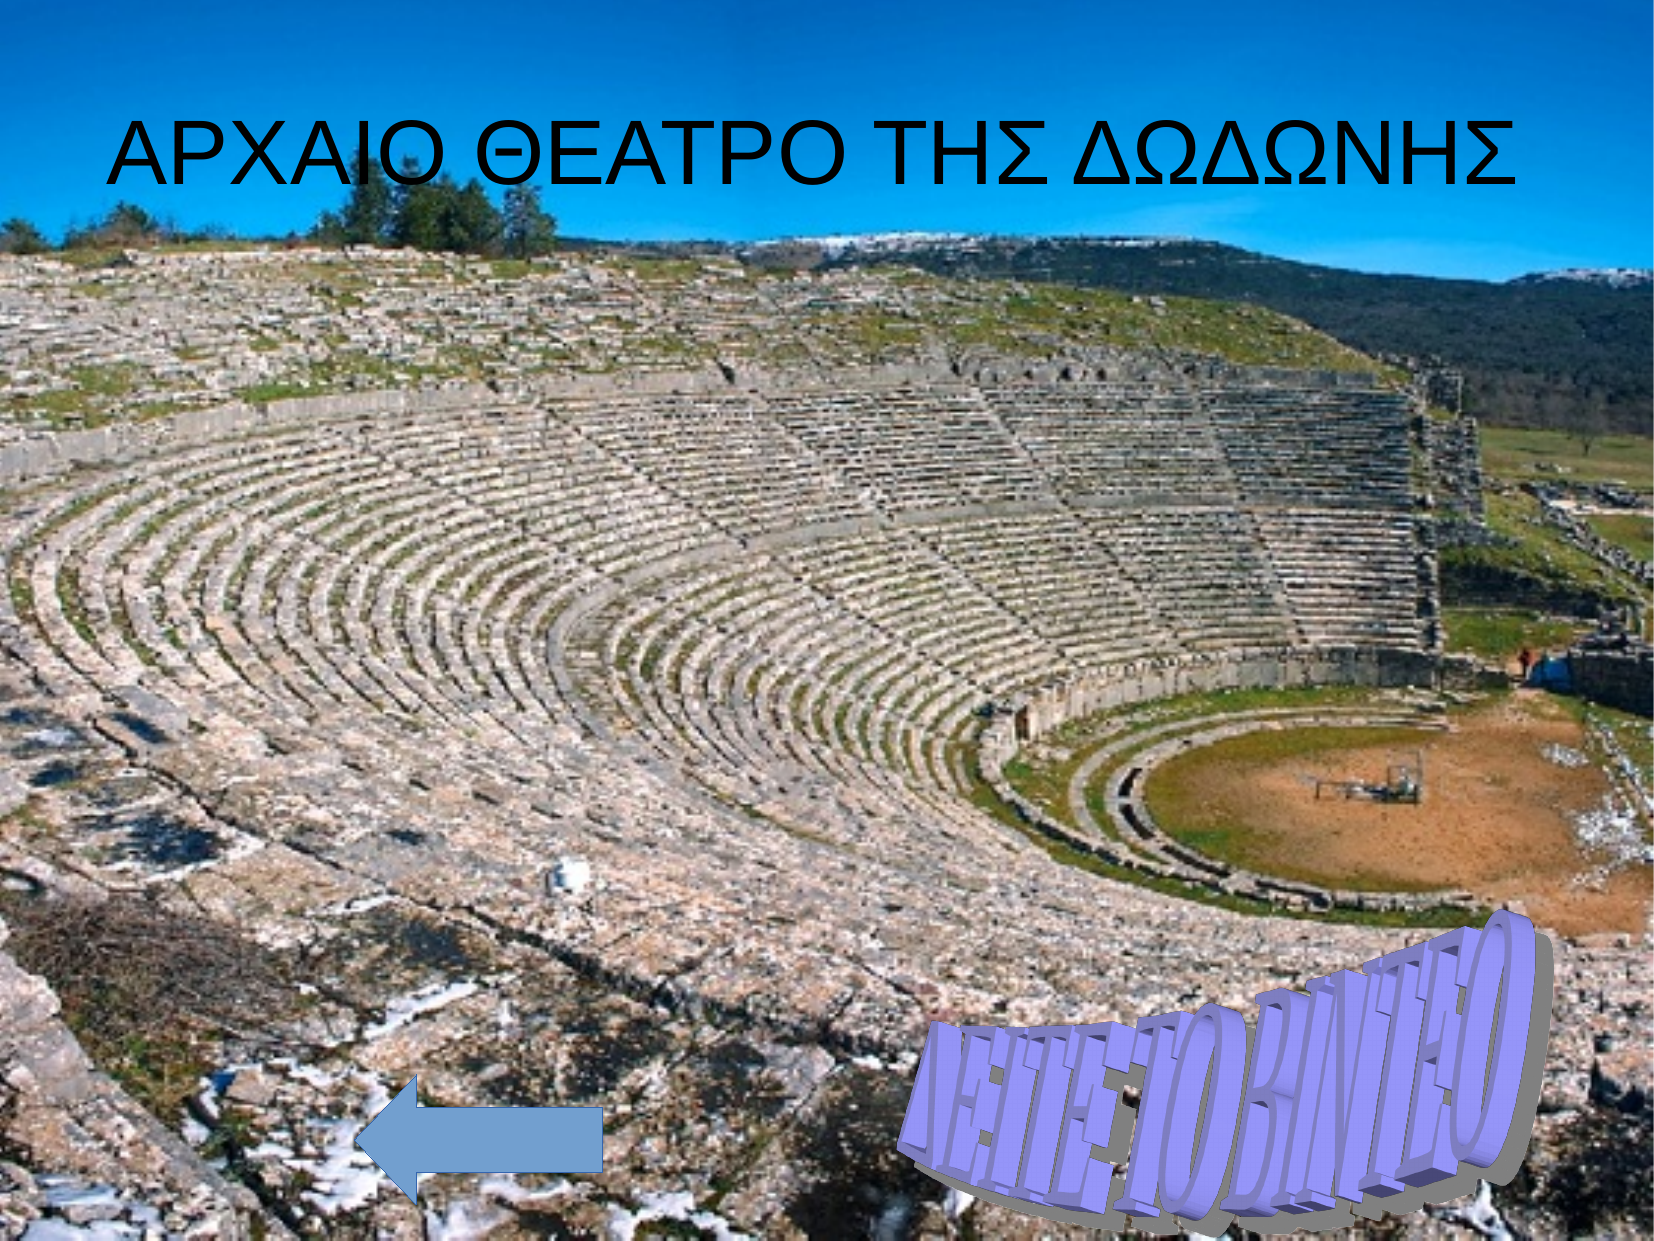

# ΑΡΧΑΙΟ ΘΕΑΤΡΟ ΤΗΣ ΔΩΔΩΝΗΣ
ΔΕΙΤΕ ΤΟ ΒΙΝΤΕΟ